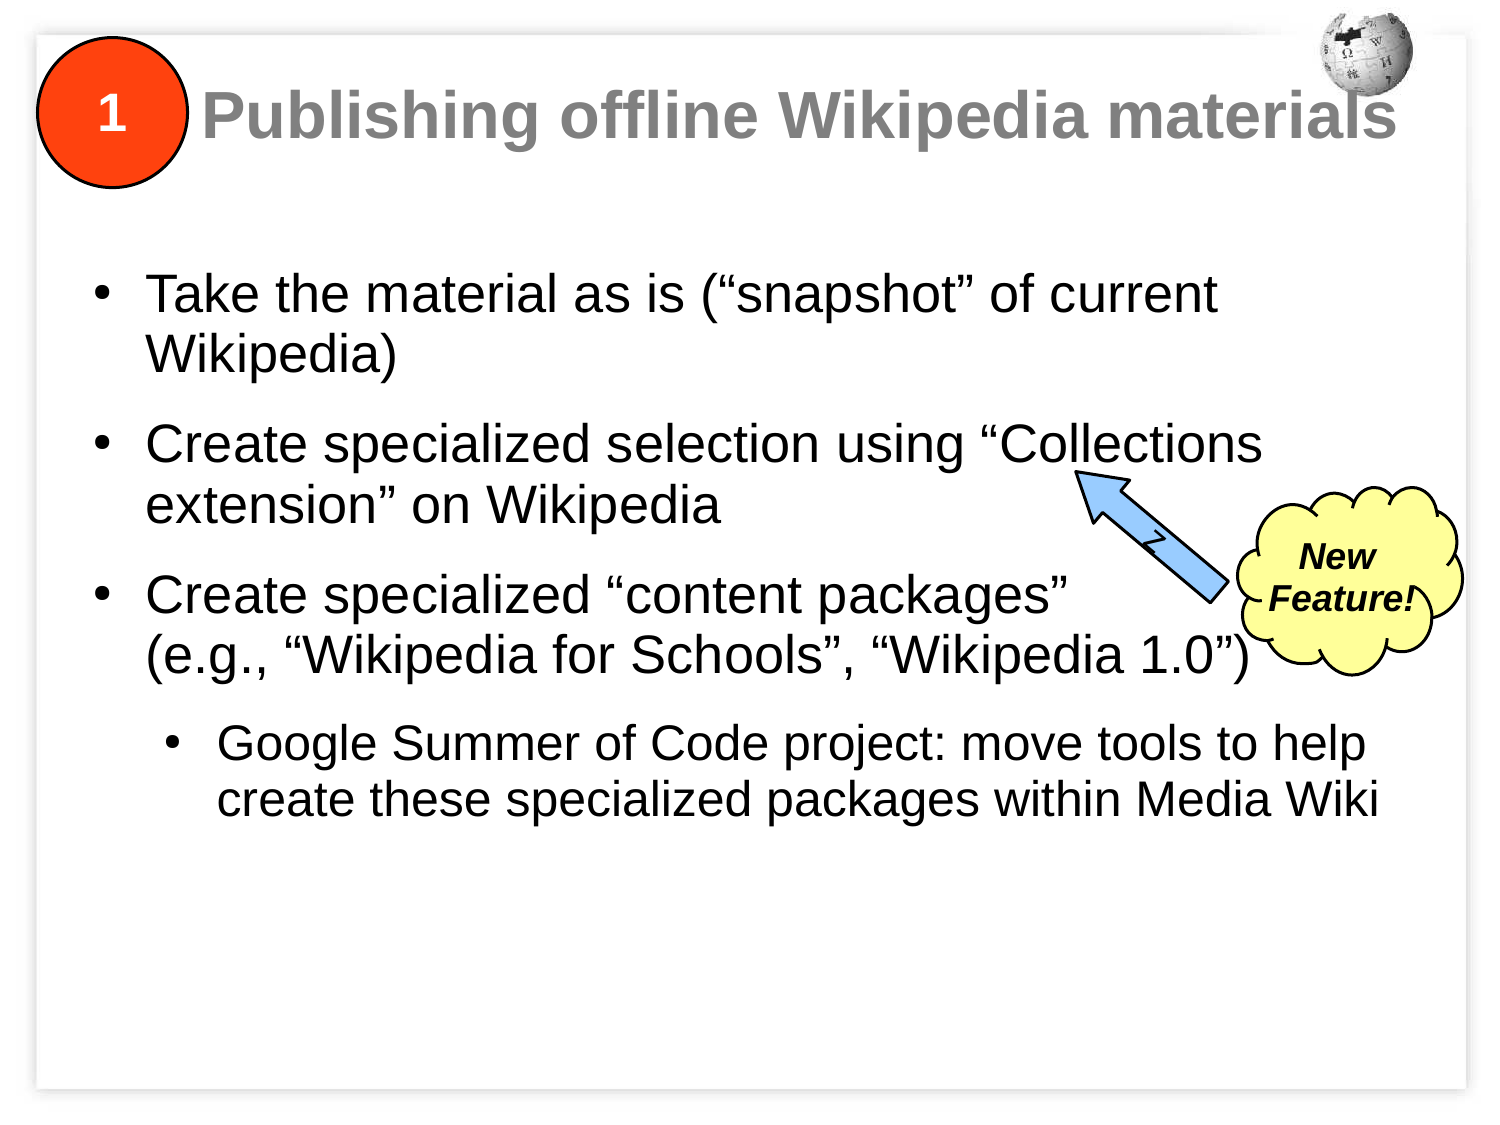

1
Publishing offline Wikipedia materials
# Take the material as is (“snapshot” of current Wikipedia)
Create specialized selection using “Collections extension” on Wikipedia
Create specialized “content packages”
(e.g., “Wikipedia for Schools”, “Wikipedia 1.0”)
Google Summer of Code project: move tools to help create these specialized packages within Media Wiki
New
Feature!
z